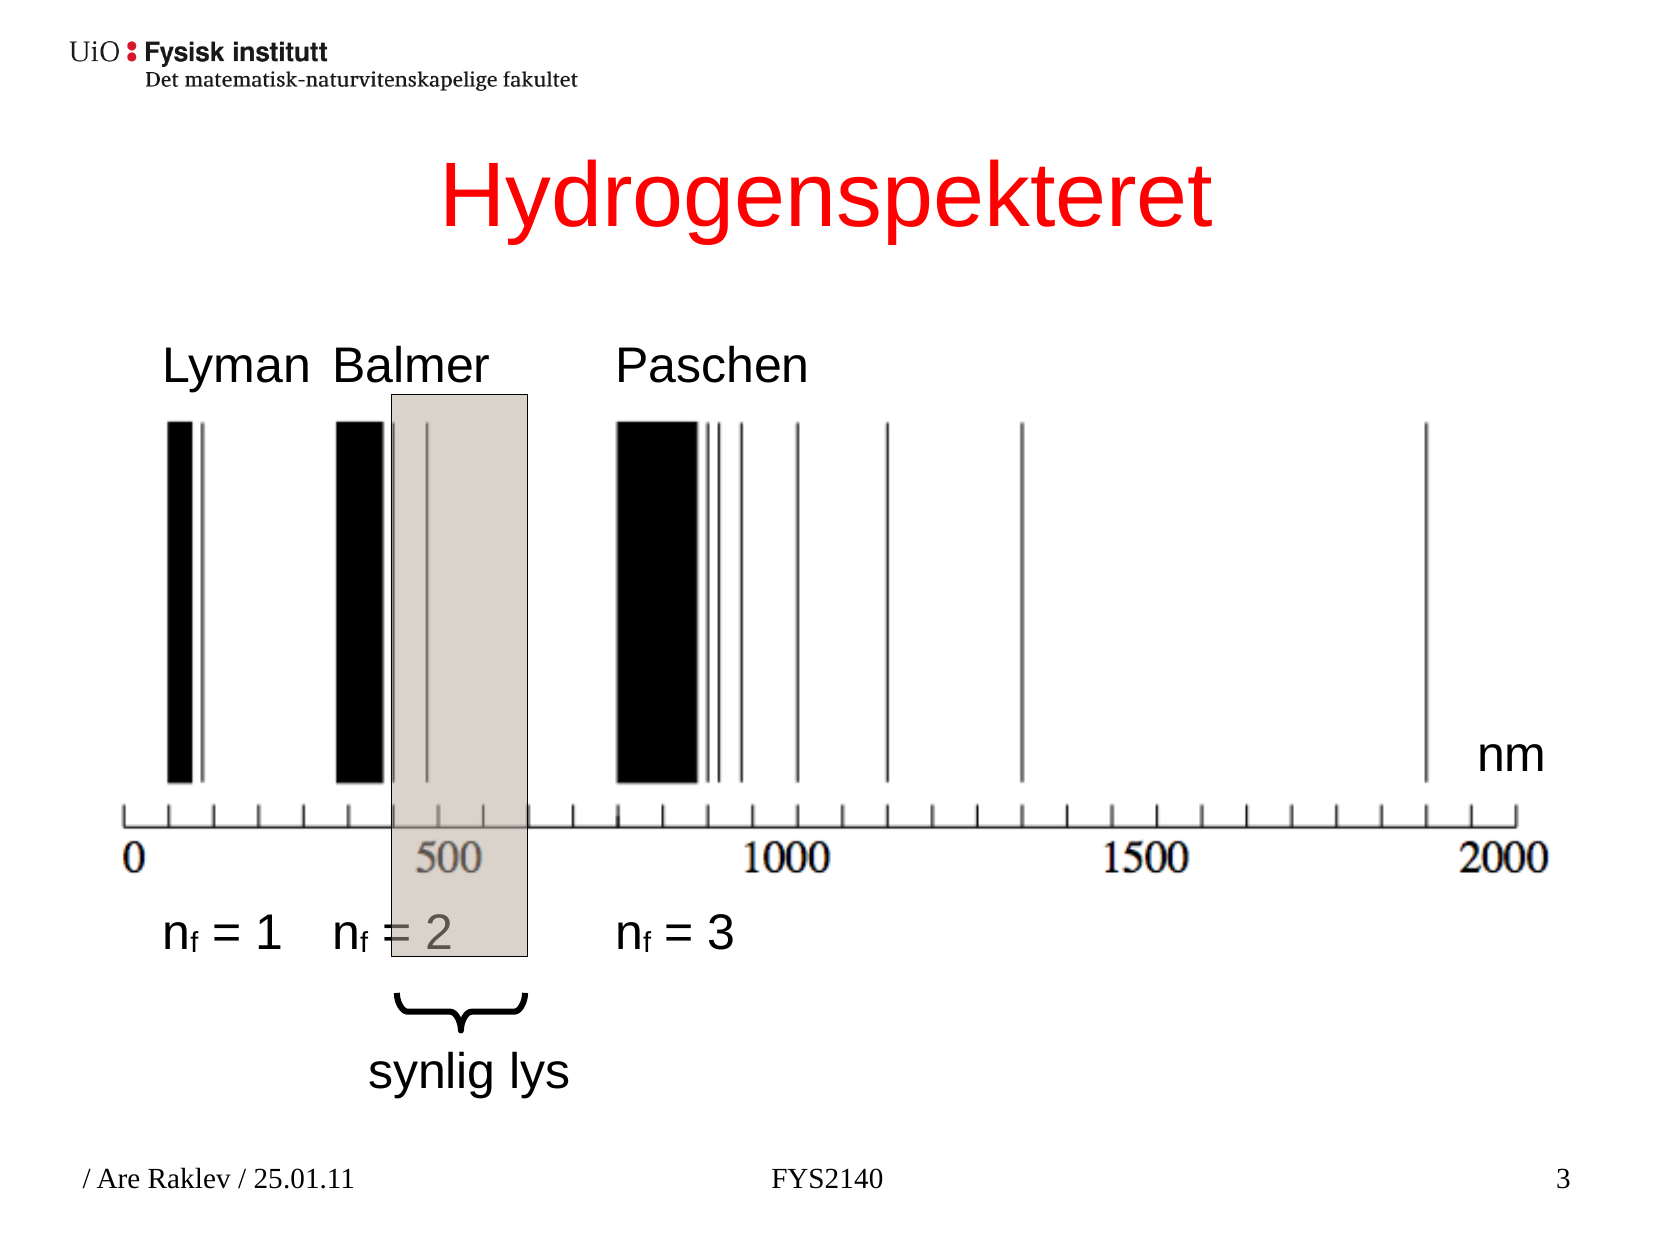

# Hydrogenspekteret
Lyman
Balmer
Paschen
synlig lys
nm
nf = 1
nf = 2
nf = 3
/ Are Raklev / 25.01.11
FYS2140
3